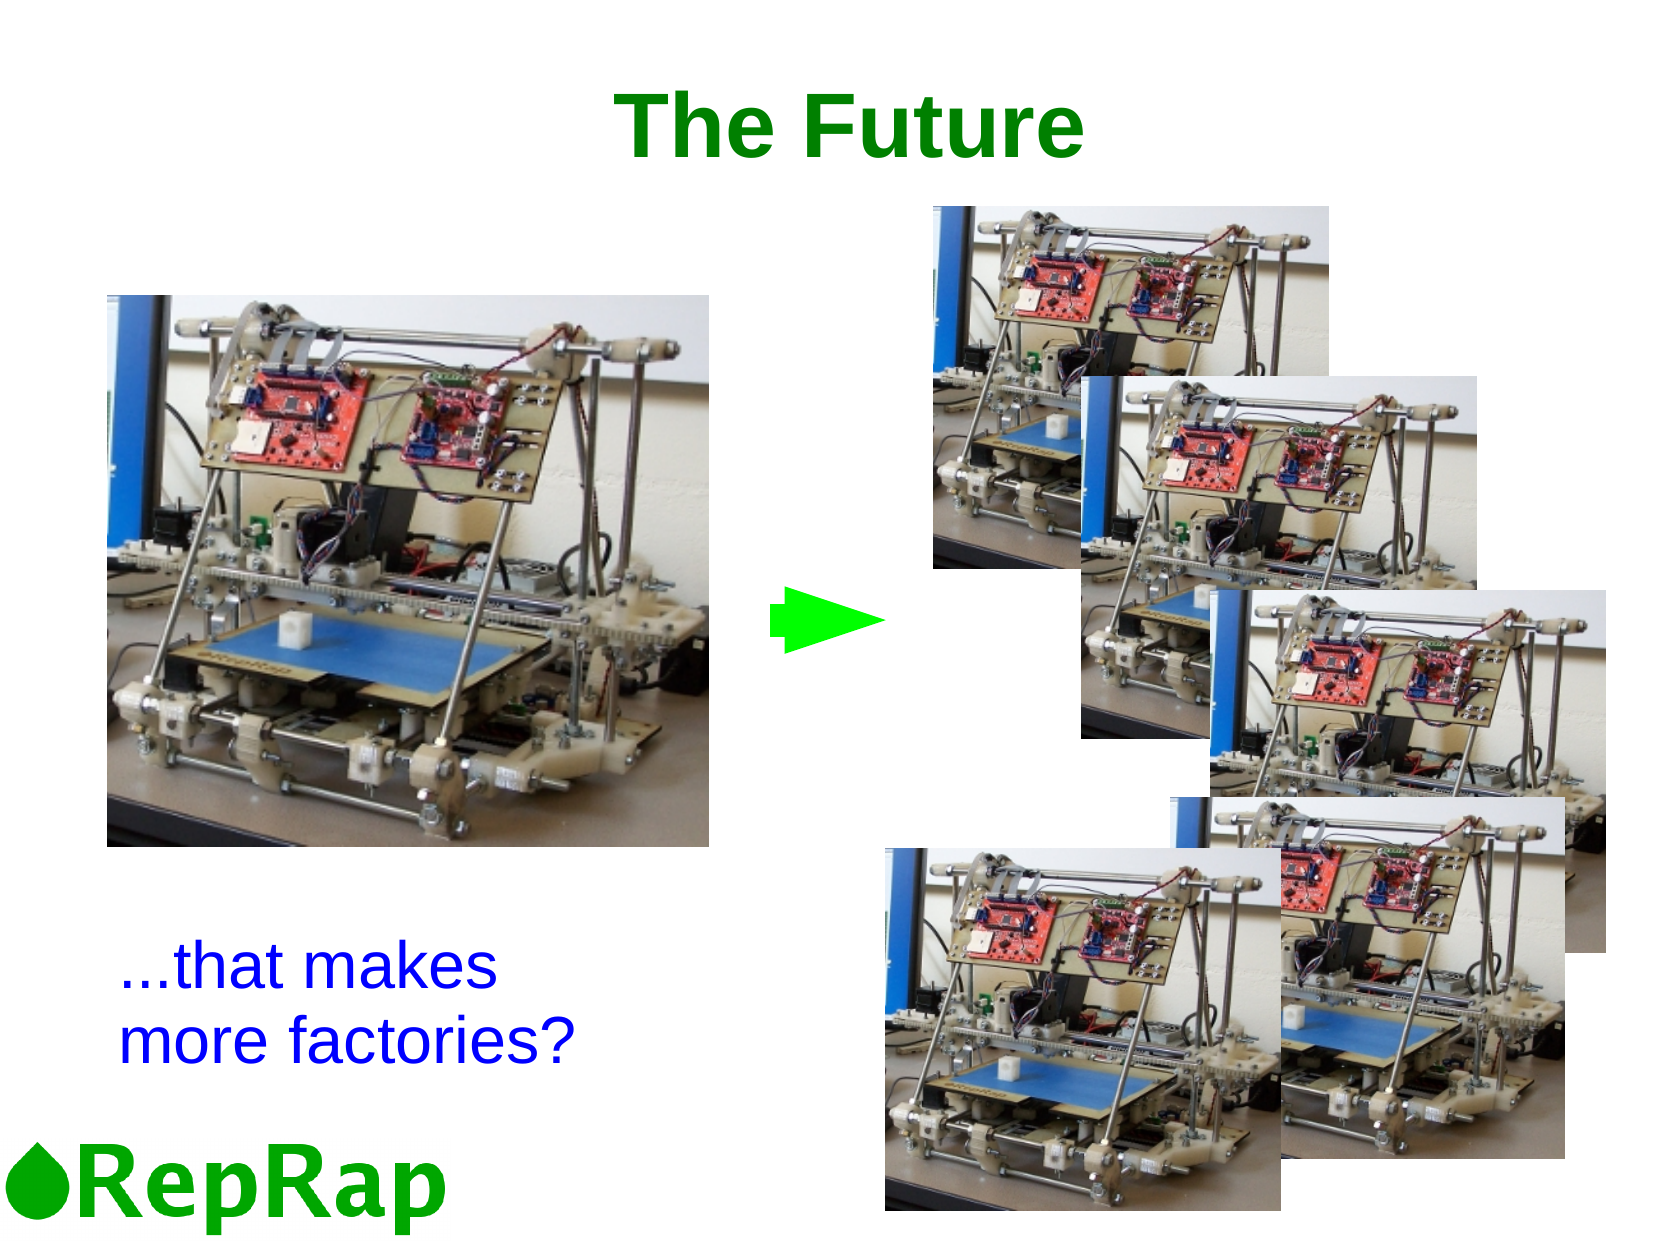

# The Future
...that makes more factories?